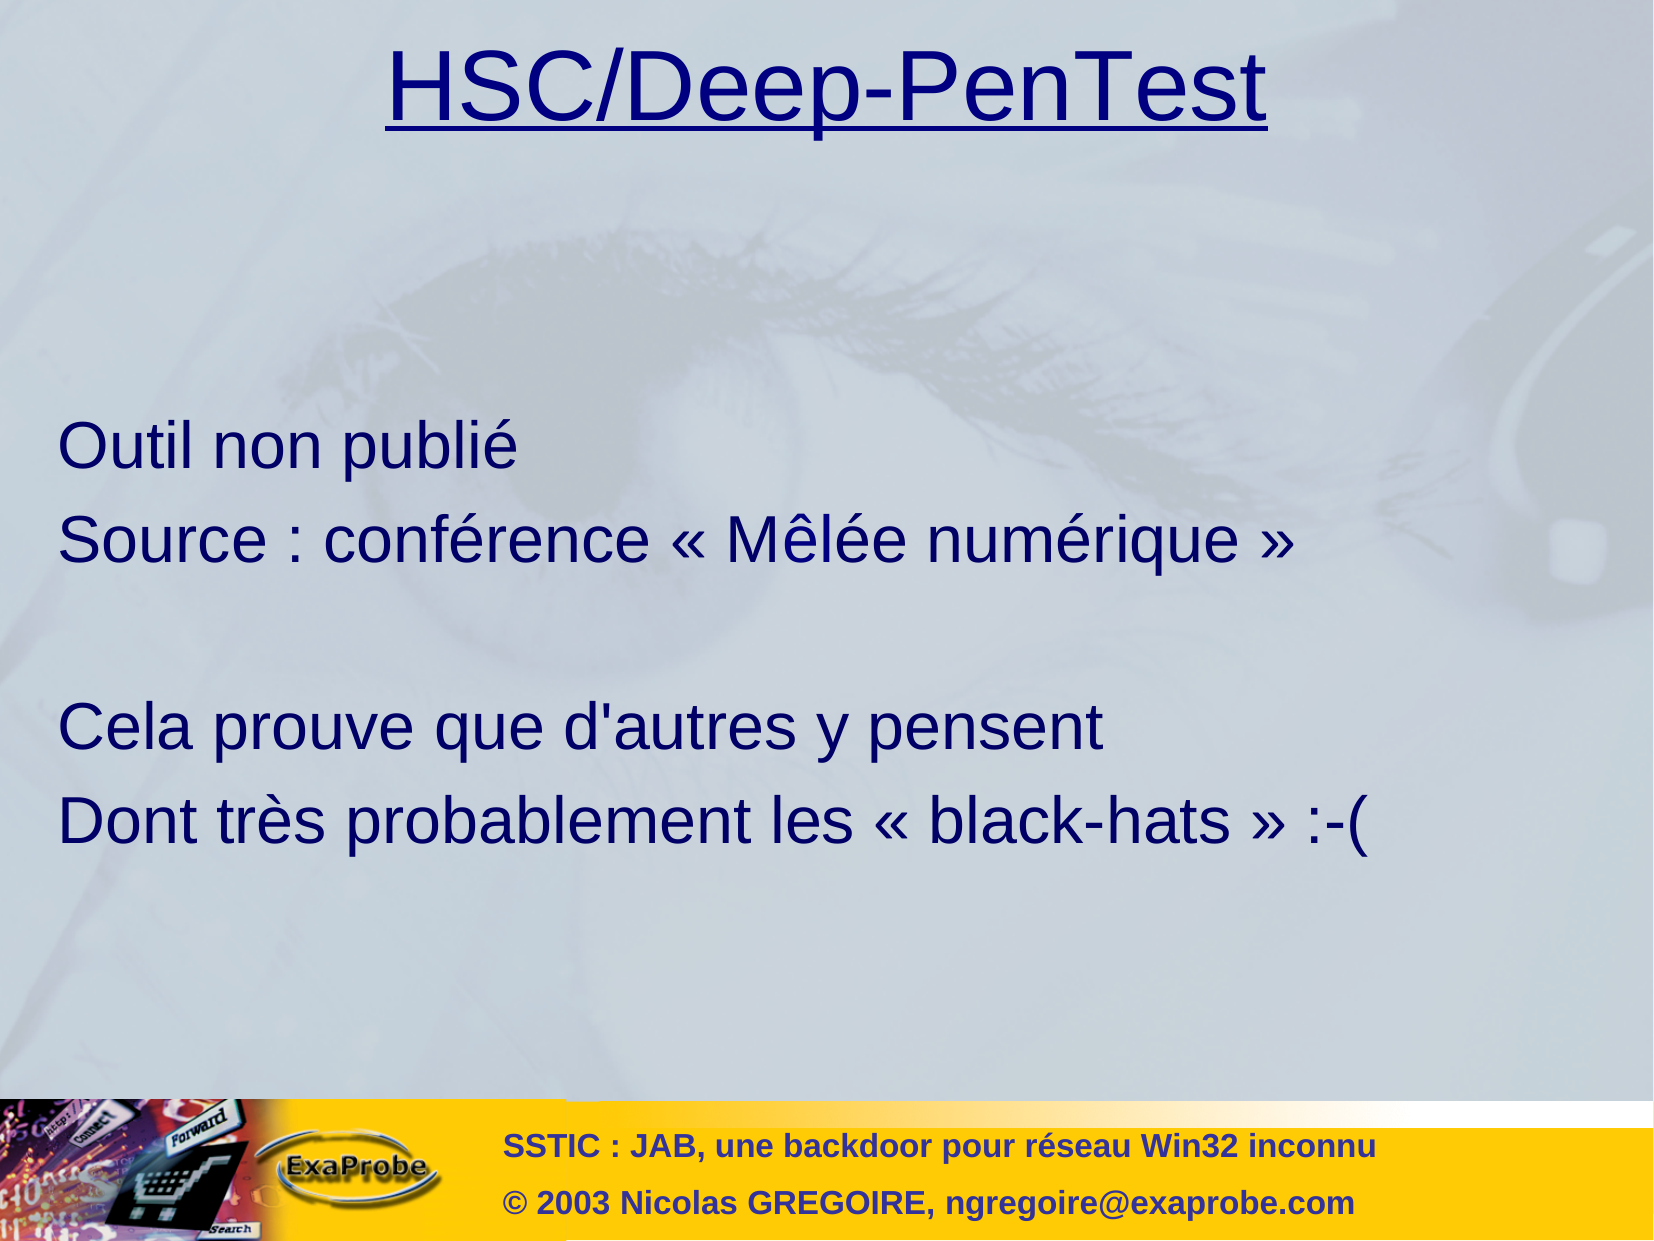

# HSC/Deep-PenTest
 Outil non publié
 Source : conférence « Mêlée numérique »
 Cela prouve que d'autres y pensent
 Dont très probablement les « black-hats » :-(